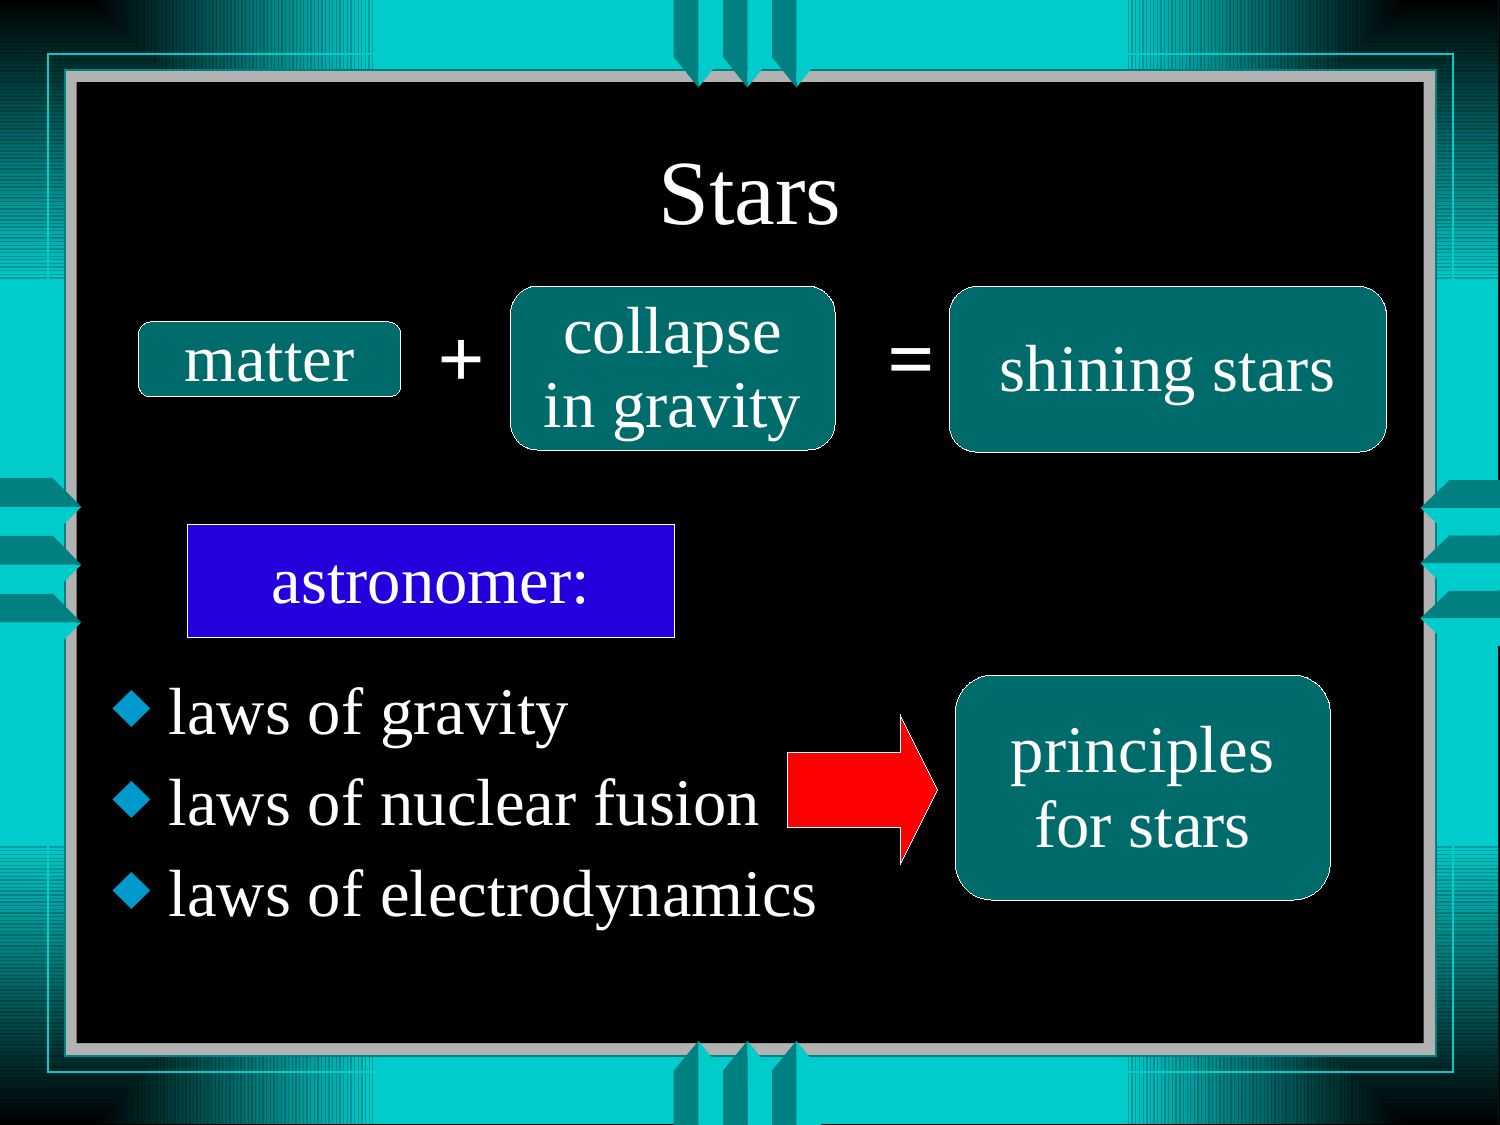

# Stars
collapse
in gravity
+
shining stars
=
matter
astronomer:
laws of gravity
laws of nuclear fusion
laws of electrodynamics
principles
for stars